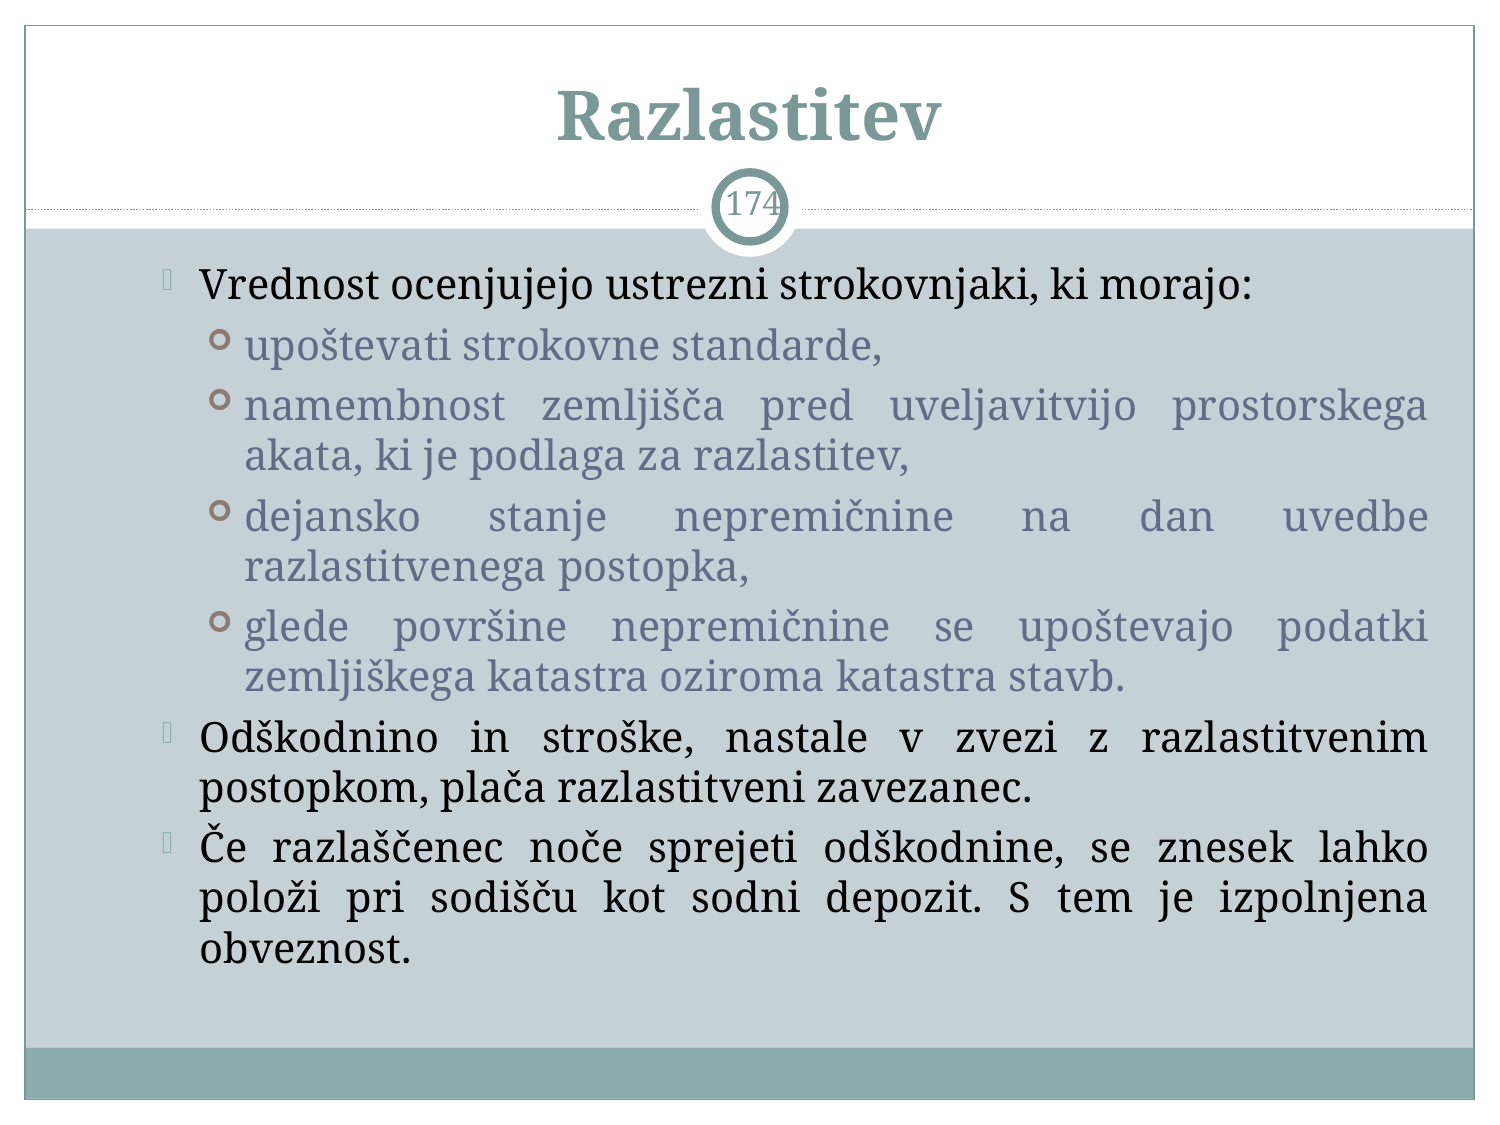

# Razlastitev
Vrednost ocenjujejo ustrezni strokovnjaki, ki morajo:
upoštevati strokovne standarde,
namembnost zemljišča pred uveljavitvijo prostorskega akata, ki je podlaga za razlastitev,
dejansko stanje nepremičnine na dan uvedbe razlastitvenega postopka,
glede površine nepremičnine se upoštevajo podatki zemljiškega katastra oziroma katastra stavb.
Odškodnino in stroške, nastale v zvezi z razlastitvenim postopkom, plača razlastitveni zavezanec.
Če razlaščenec noče sprejeti odškodnine, se znesek lahko položi pri sodišču kot sodni depozit. S tem je izpolnjena obveznost.